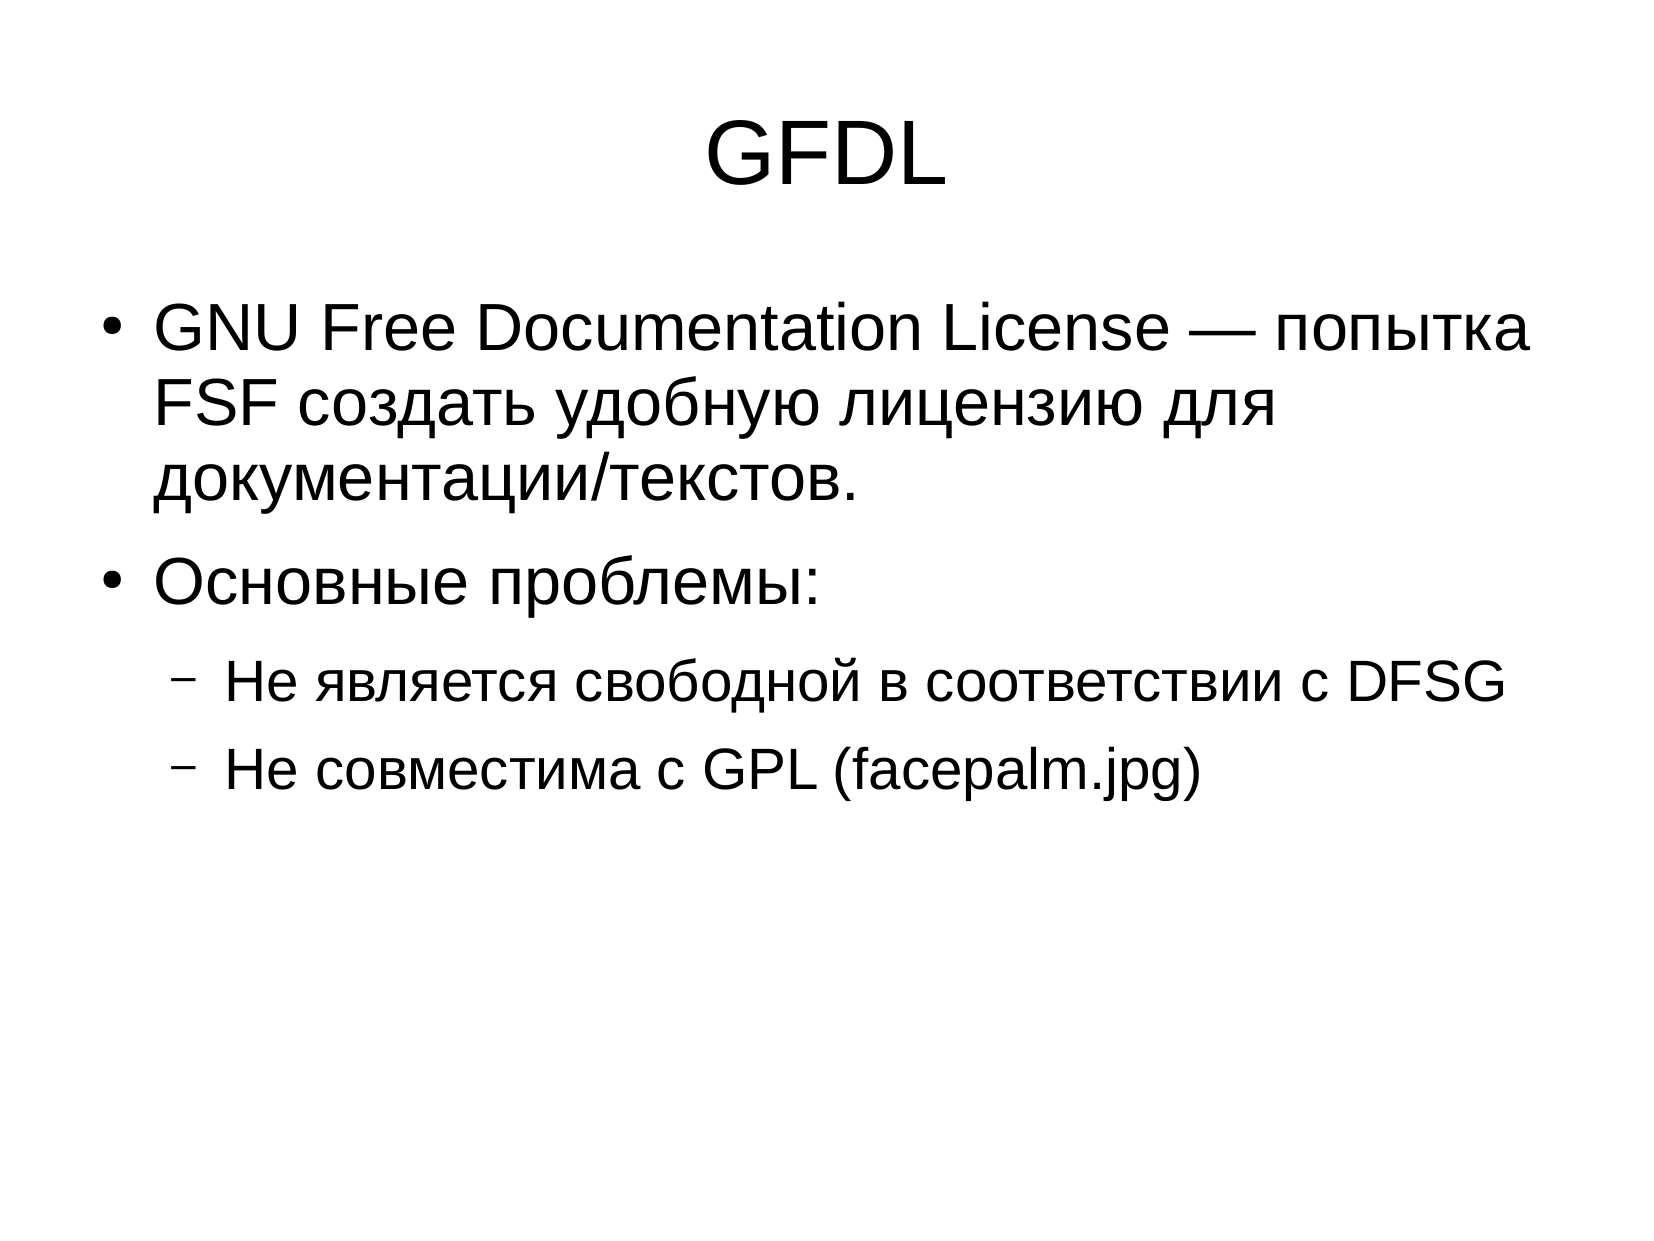

# GFDL
GNU Free Documentation License — попытка FSF создать удобную лицензию для документации/текстов.
Основные проблемы:
Не является свободной в соответствии с DFSG
Не совместима с GPL (facepalm.jpg)